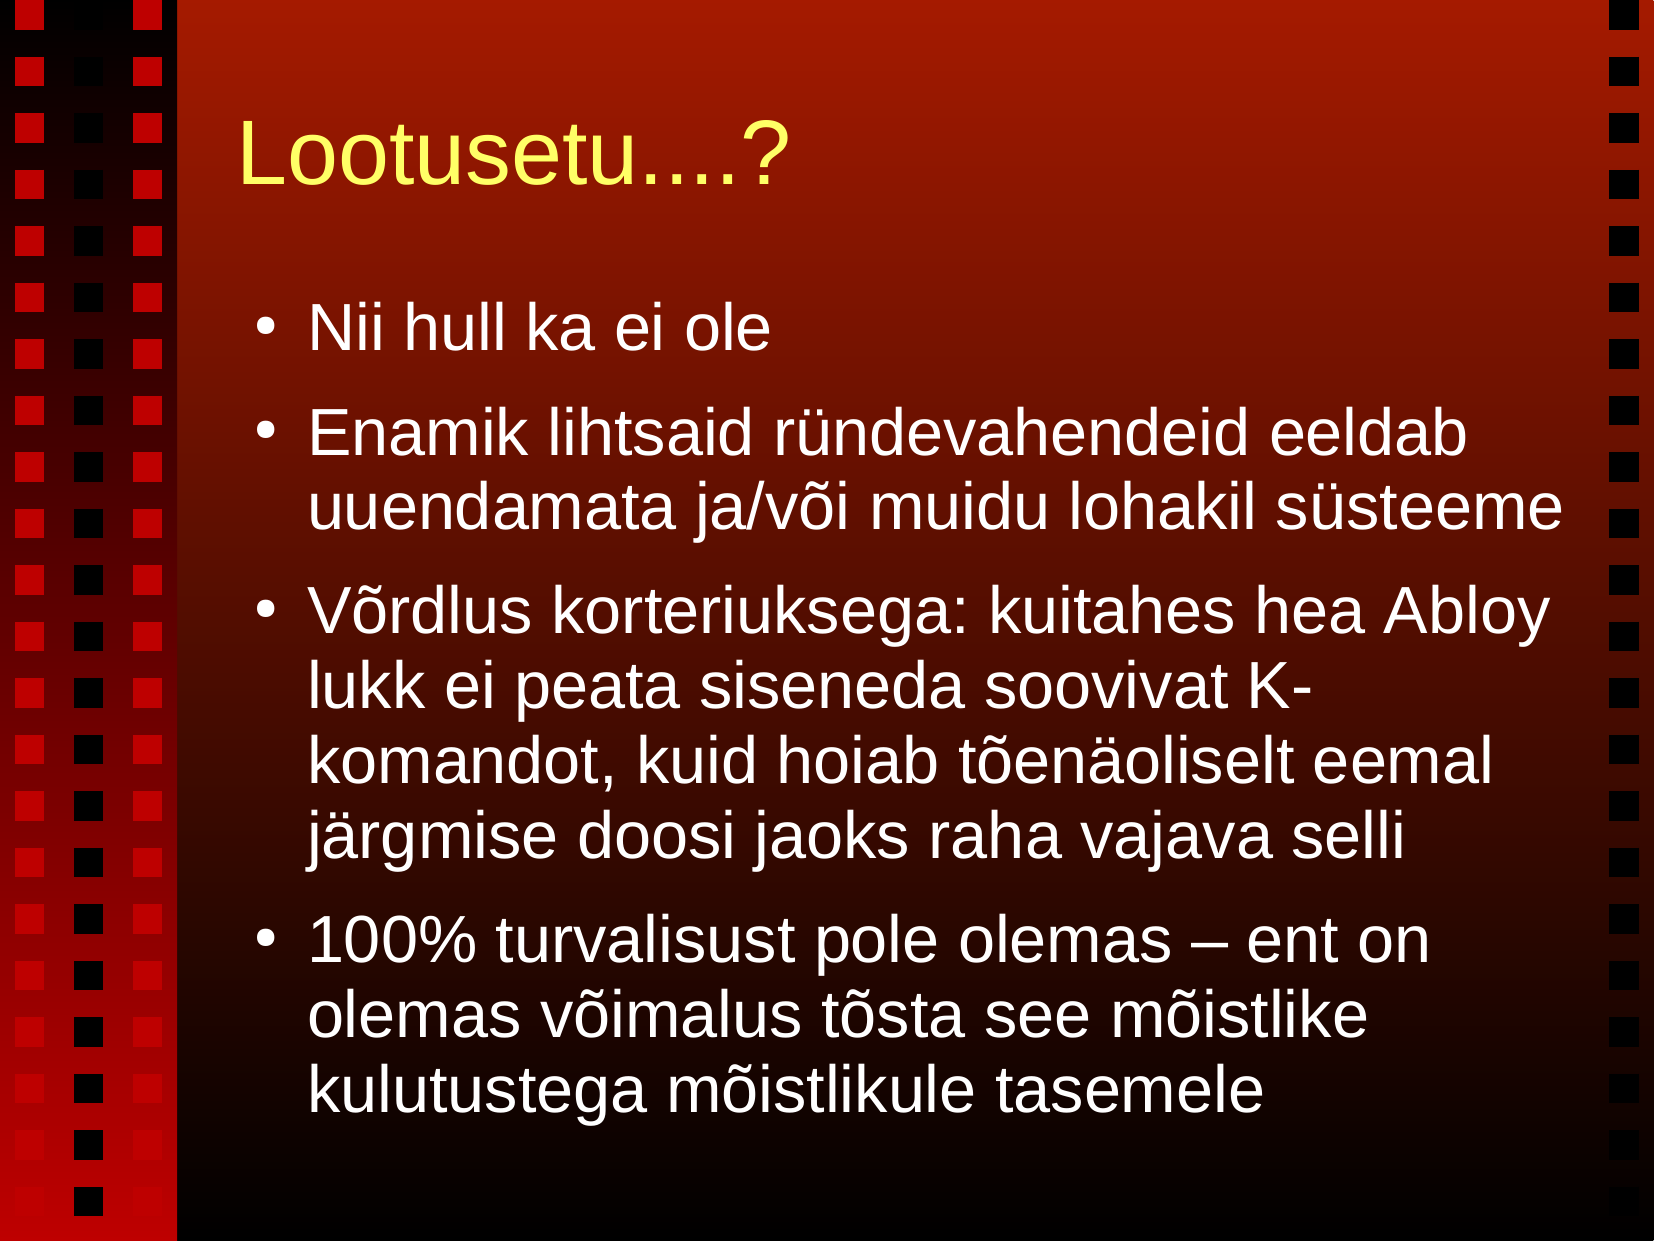

# Lootusetu....?
Nii hull ka ei ole
Enamik lihtsaid ründevahendeid eeldab uuendamata ja/või muidu lohakil süsteeme
Võrdlus korteriuksega: kuitahes hea Abloy lukk ei peata siseneda soovivat K-komandot, kuid hoiab tõenäoliselt eemal järgmise doosi jaoks raha vajava selli
100% turvalisust pole olemas – ent on olemas võimalus tõsta see mõistlike kulutustega mõistlikule tasemele